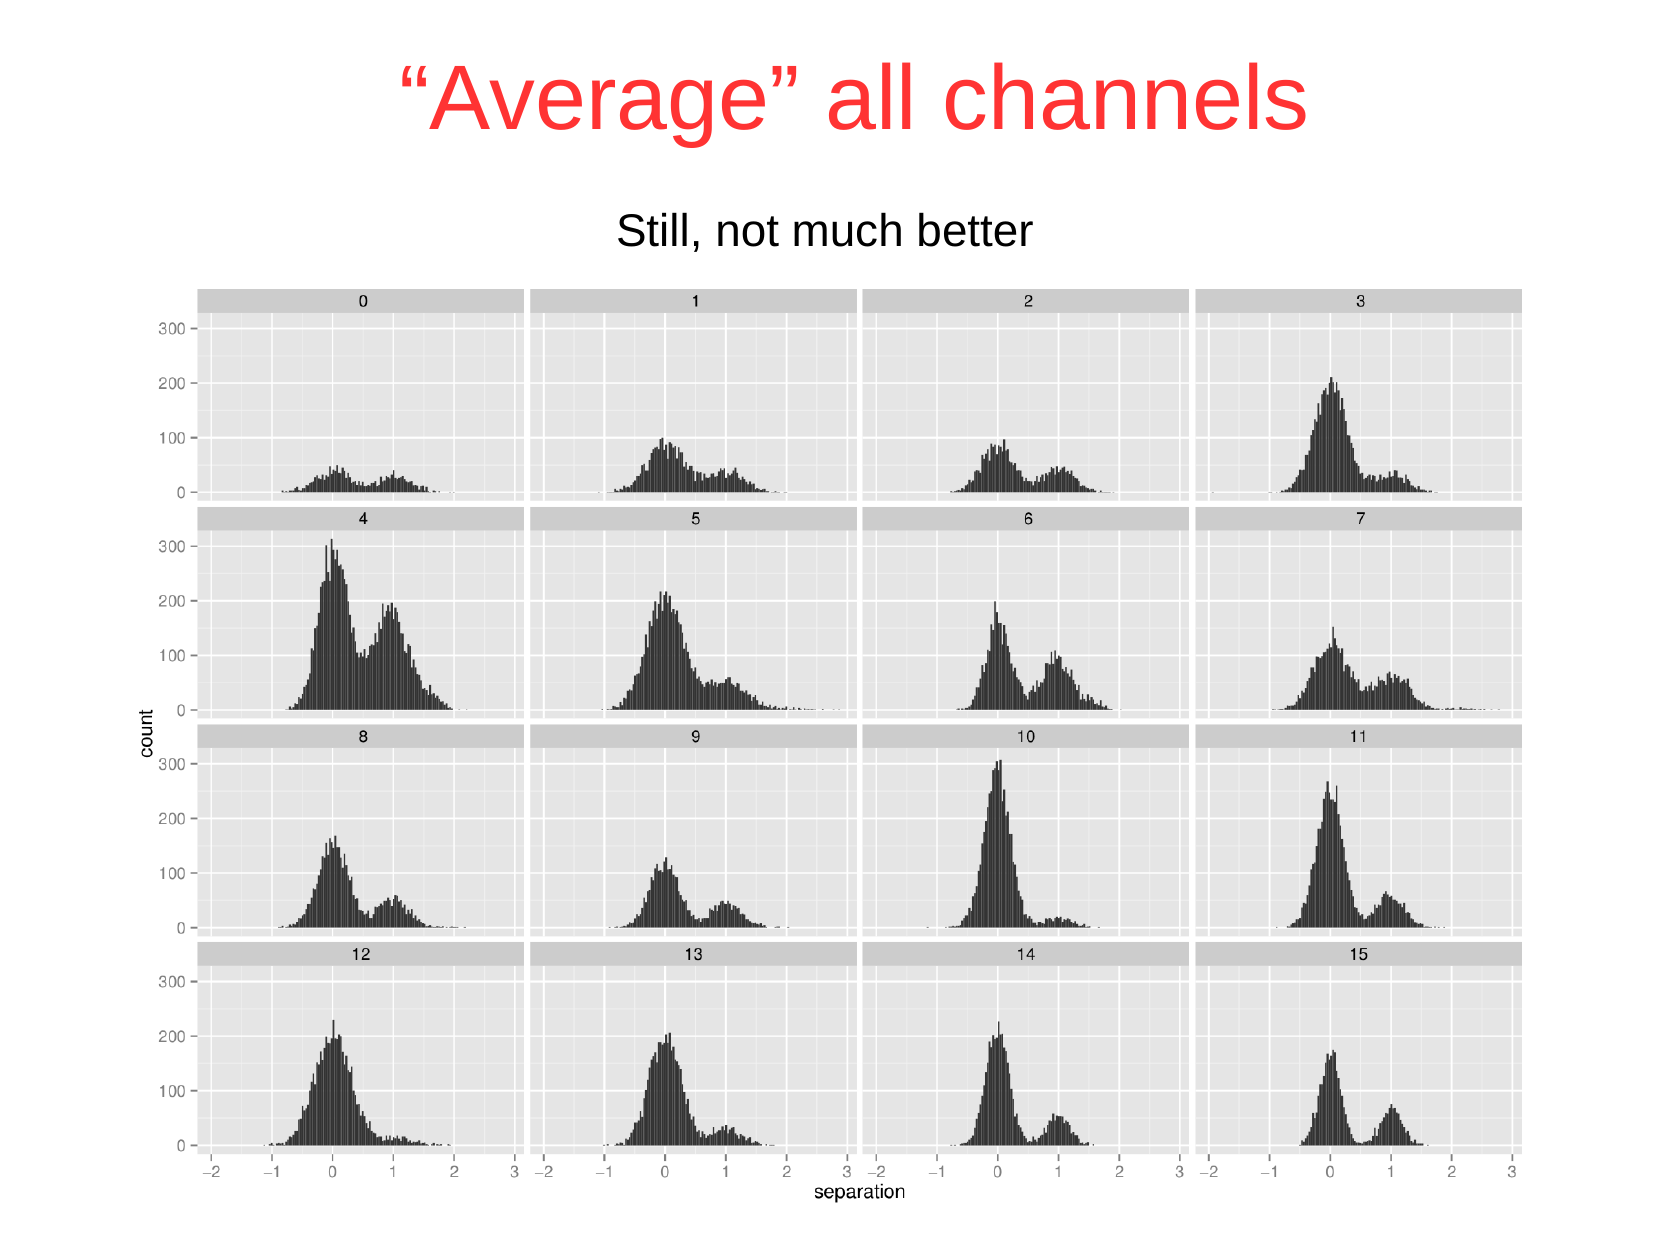

# “Average” all channels
Still, not much better